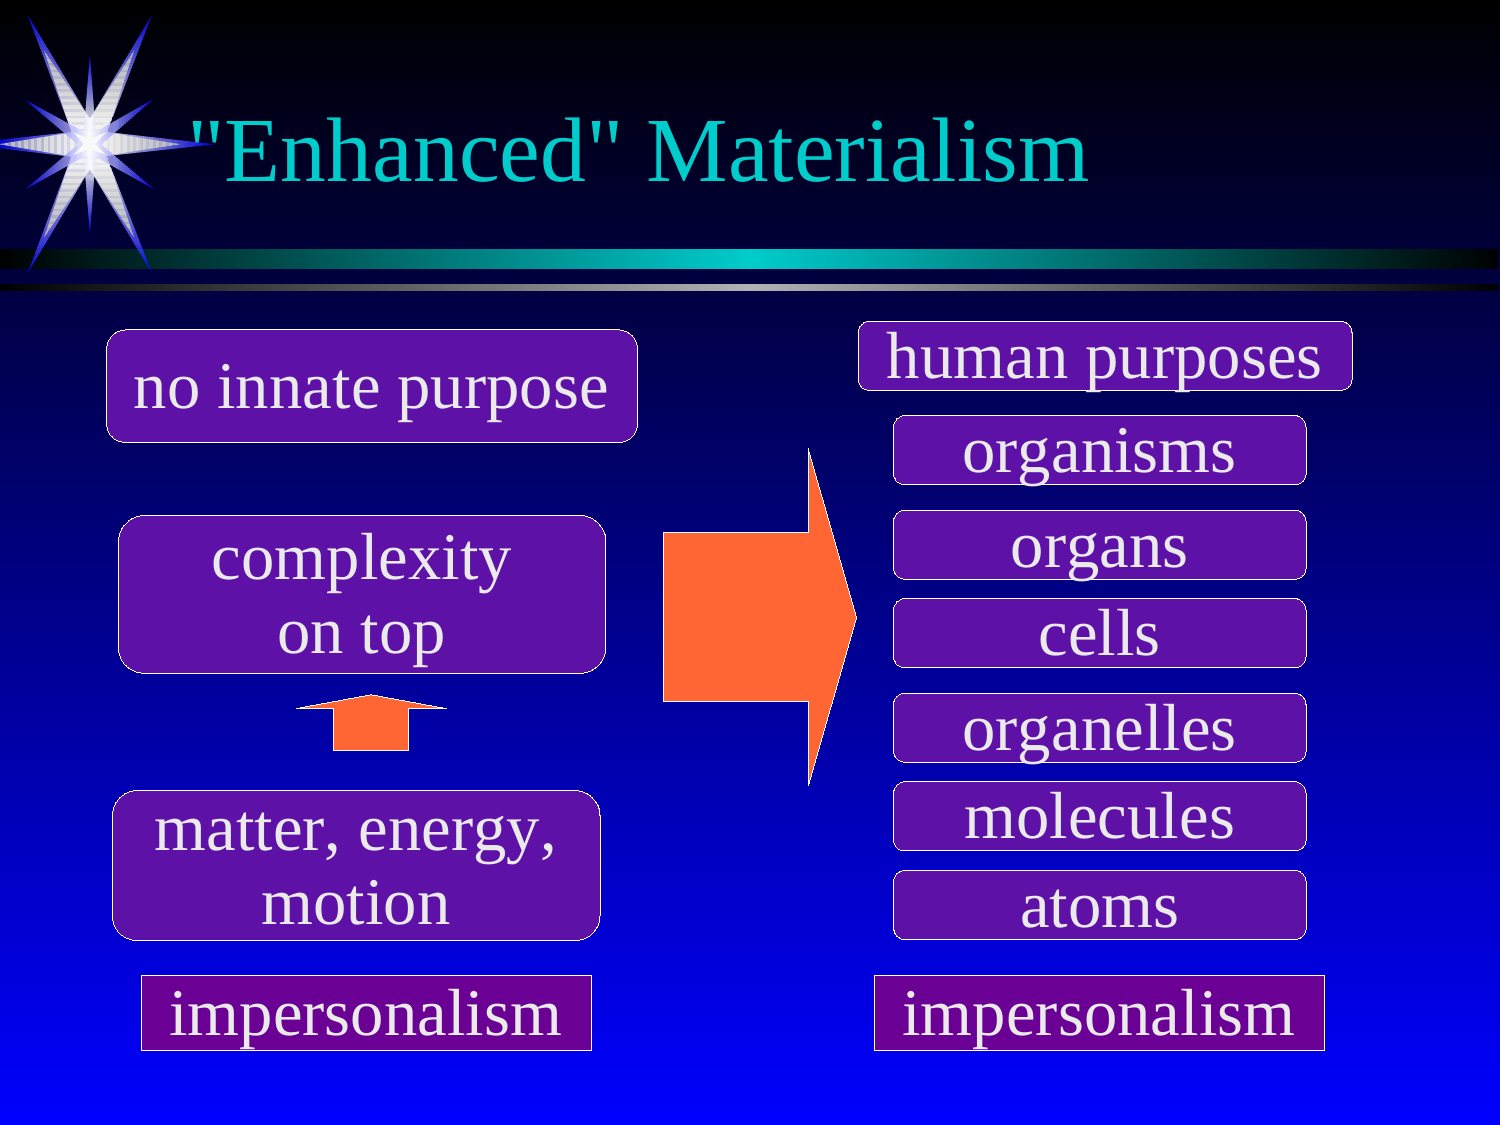

# "Enhanced" Materialism
human purposes
no innate purpose
organisms
atoms
organs
complexity
on top
cells
organelles
molecules
matter, energy,
motion
impersonalism
impersonalism